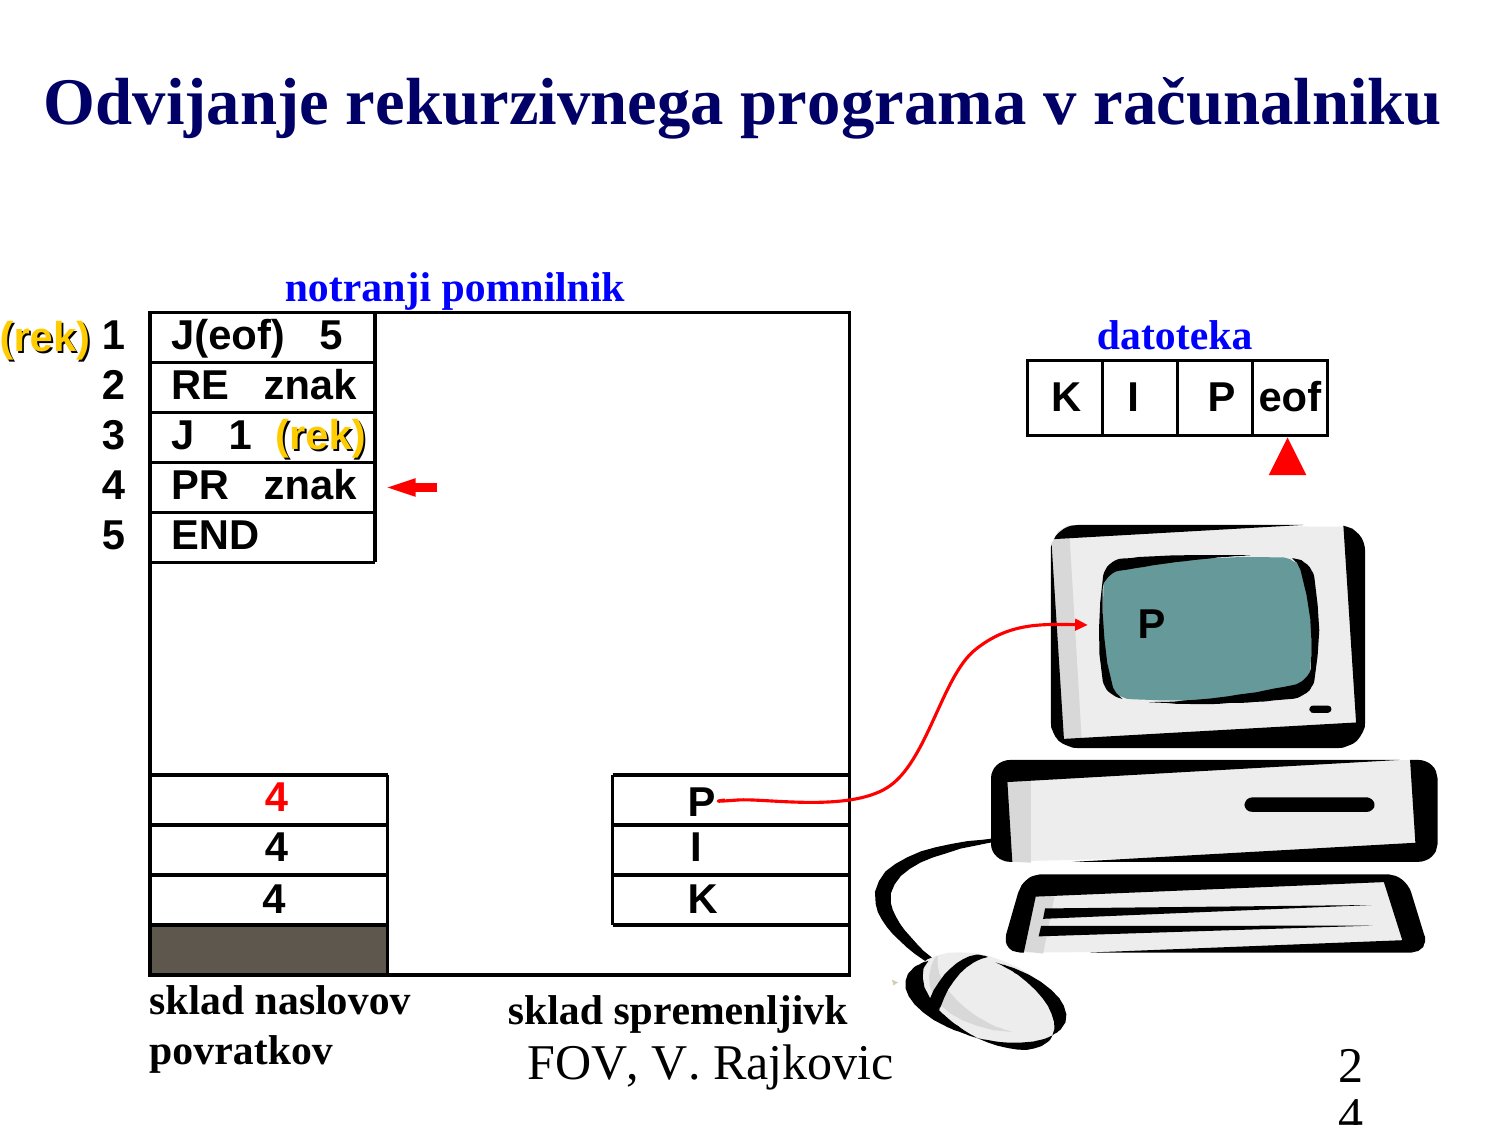

Odvijanje rekurzivnega programa v računalniku
notranji pomnilnik
1 J(eof) 5
2 RE znak
3 J 1 (rek)
4 PR znak
5 END
datoteka
 K I P eof
(rek)
P
4
P
4
I
4
K
sklad naslovov
povratkov
sklad spremenljivk
FOV, V. Rajkovic
24